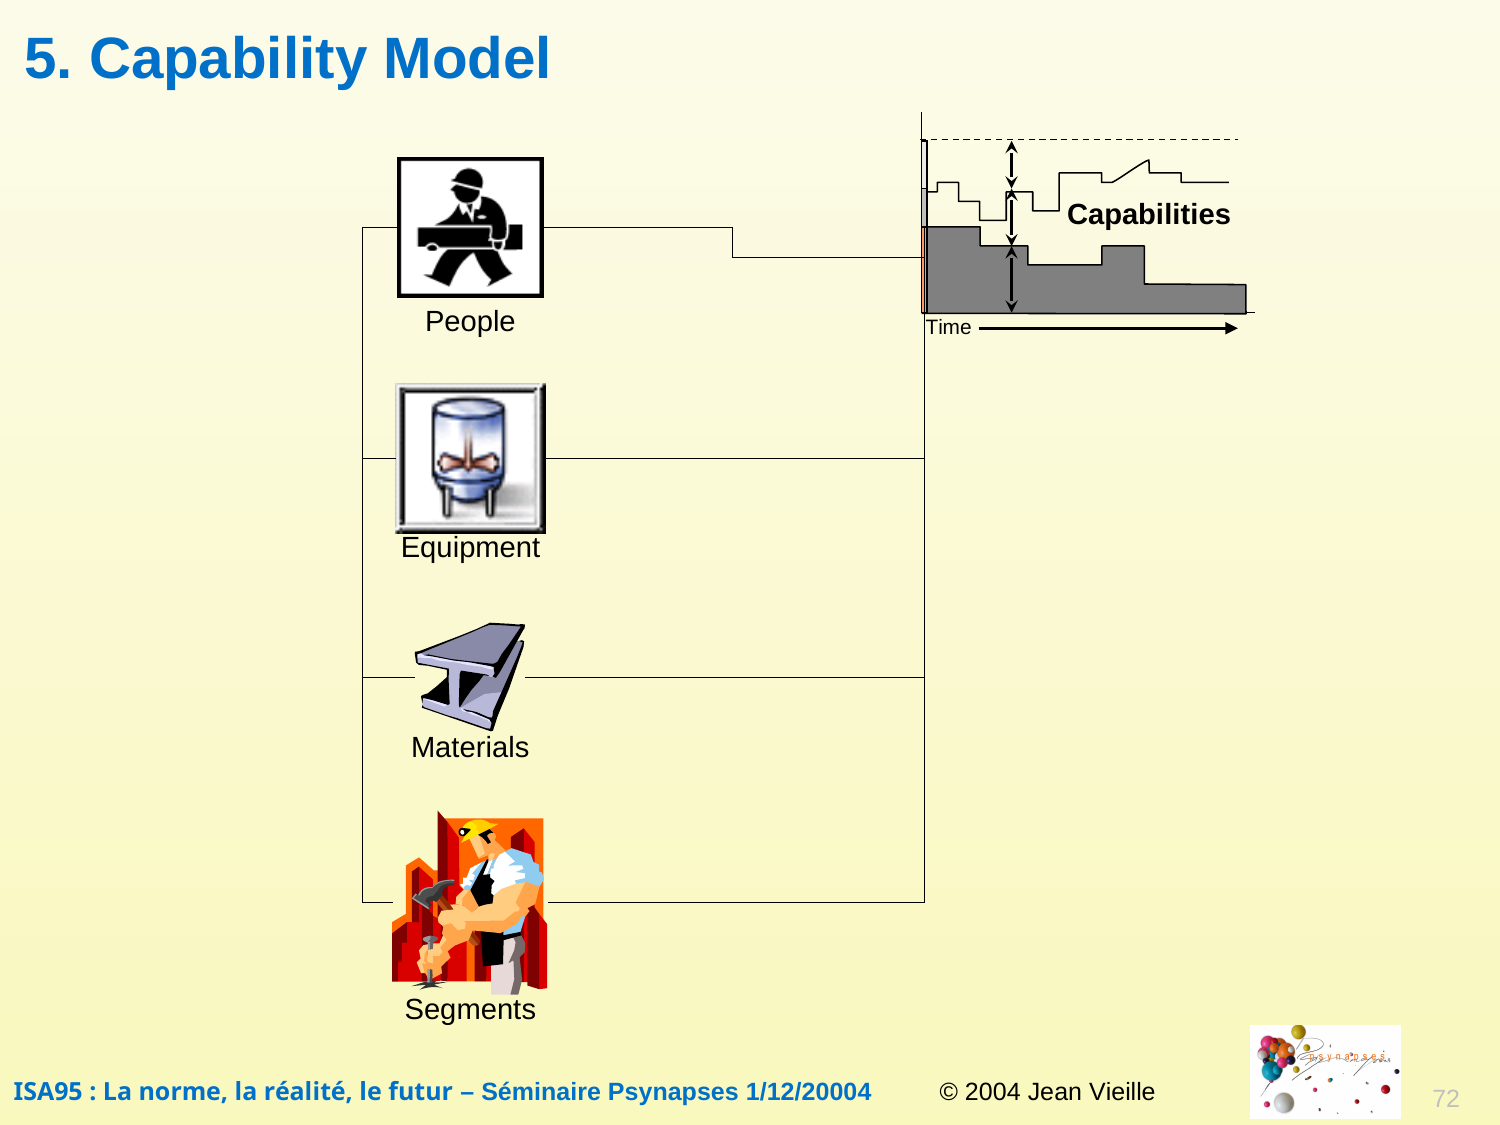

# 5. Capability Model
Capabilities
Product
Time
People
Equipment
Materials
Segments